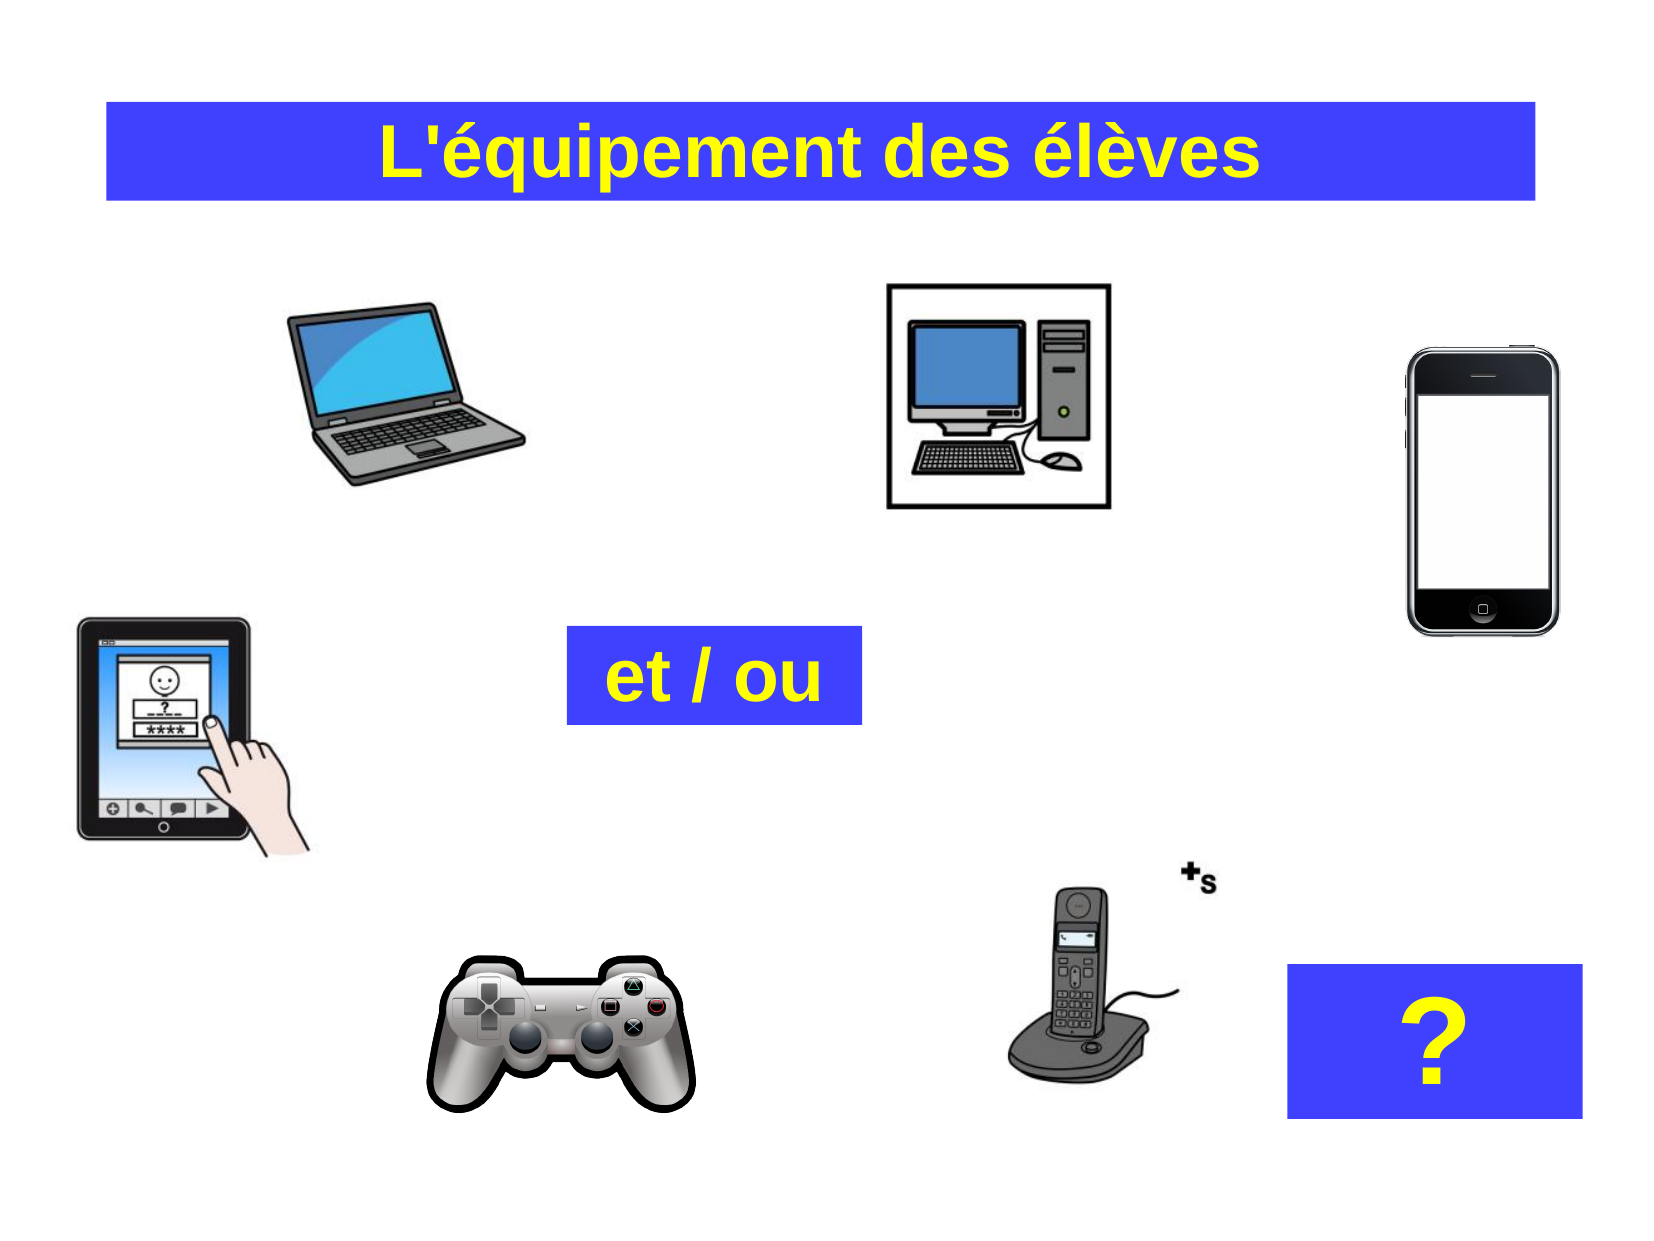

L'équipement des élèves
et / ou
?